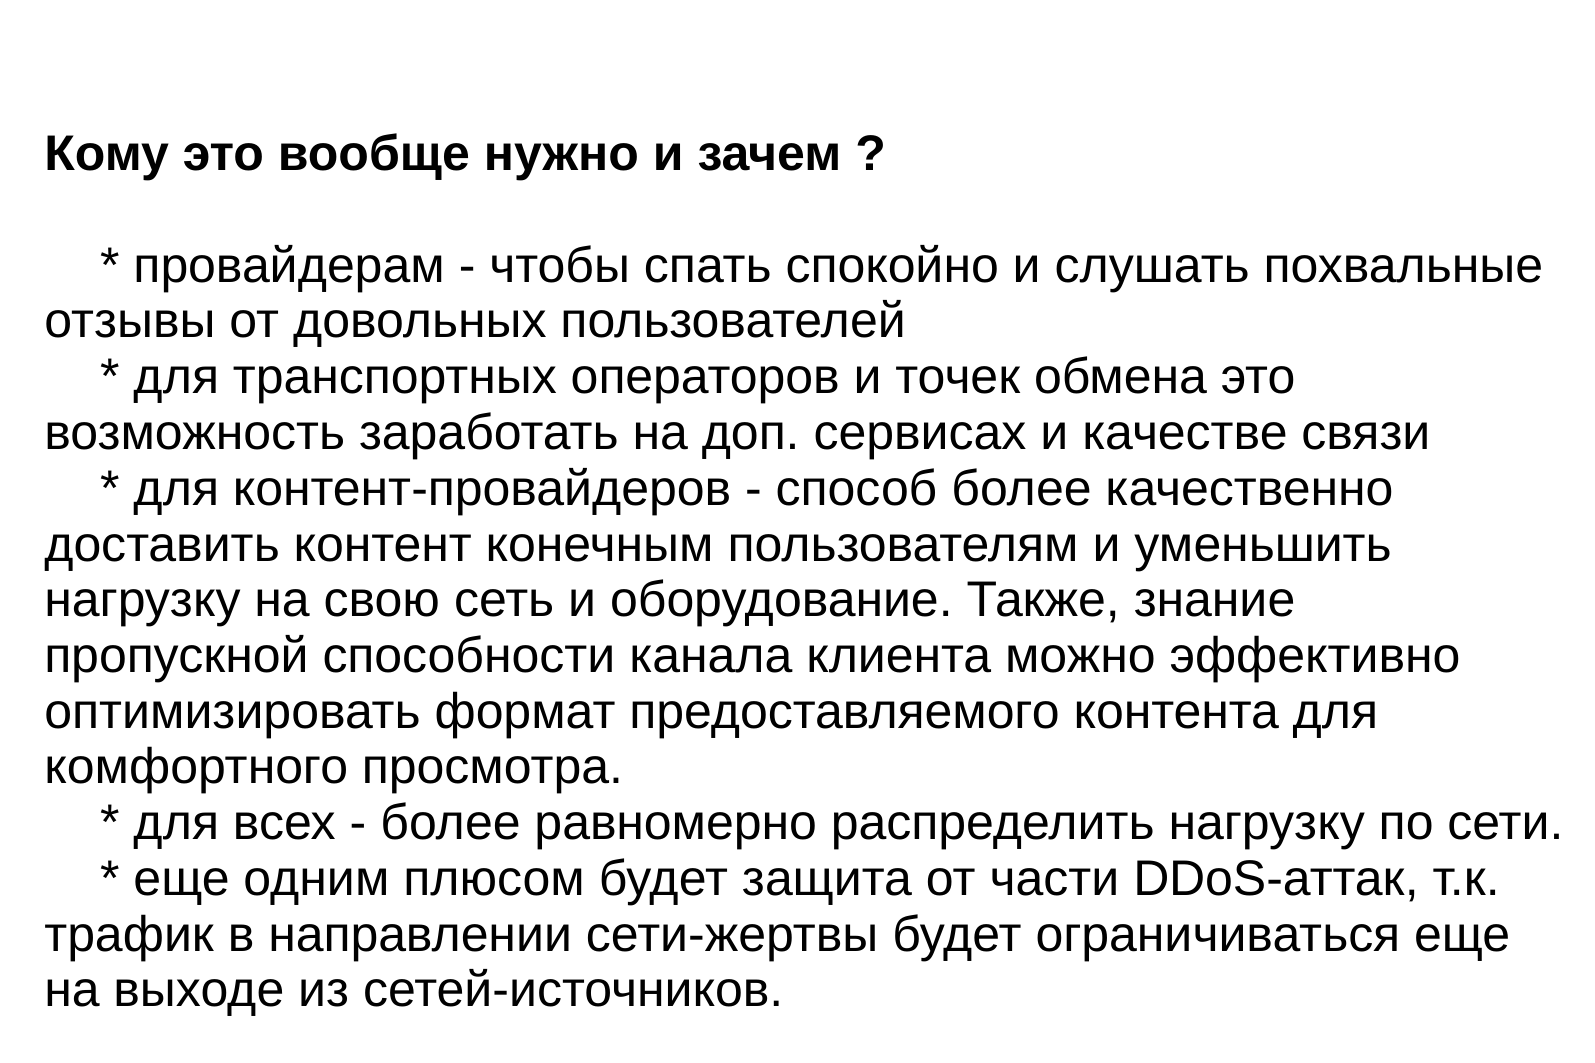

Кому это вообще нужно и зачем ?
 * провайдерам - чтобы спать спокойно и слушать похвальные отзывы от довольных пользователей
 * для транспортных операторов и точек обмена это возможность заработать на доп. сервисах и качестве связи
 * для контент-провайдеров - способ более качественно доставить контент конечным пользователям и уменьшить нагрузку на свою сеть и оборудование. Также, знание пропускной способности канала клиента можно эффективно оптимизировать формат предоставляемого контента для комфортного просмотра.
 * для всех - более равномерно распределить нагрузку по сети.
 * еще одним плюсом будет защита от части DDoS-аттак, т.к. трафик в направлении сети-жертвы будет ограничиваться еще на выходе из сетей-источников.